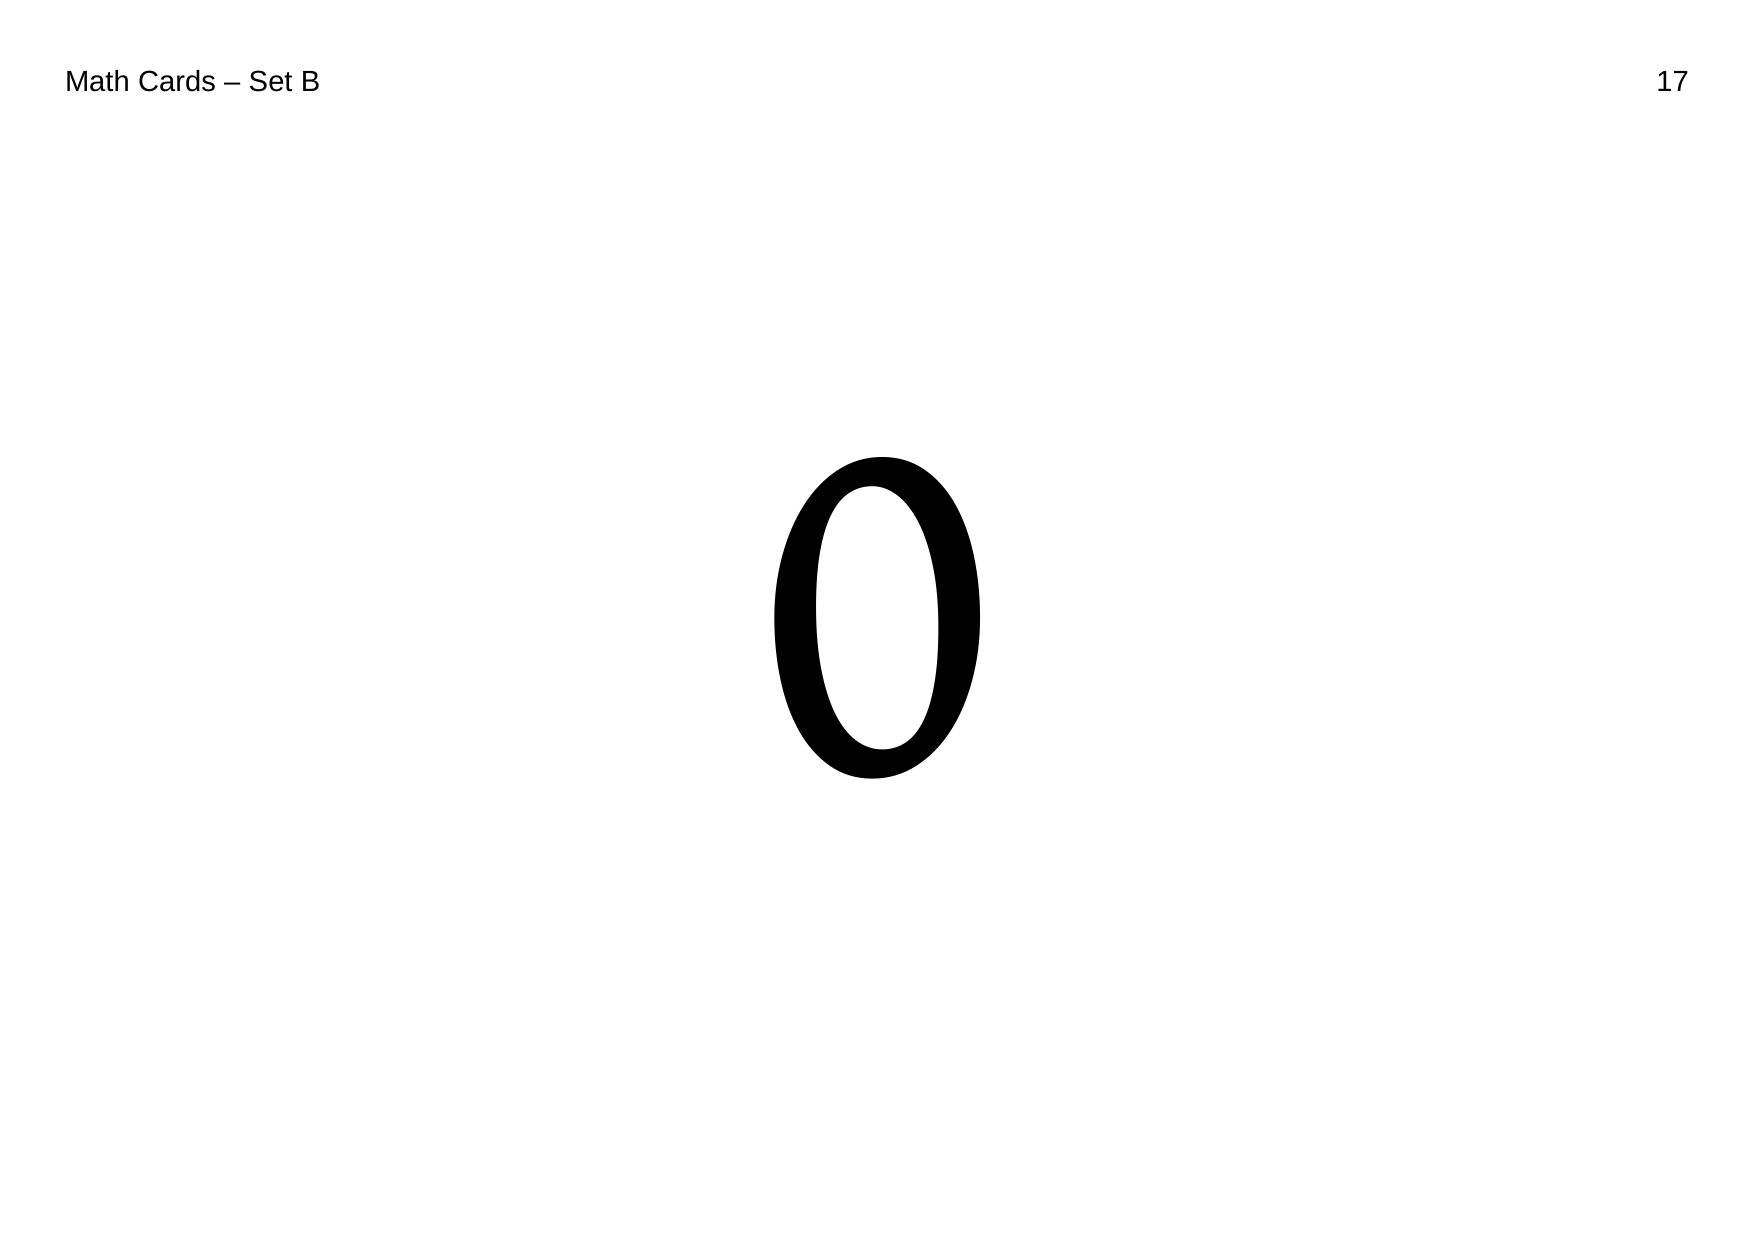

Math Cards – Set B
17
0